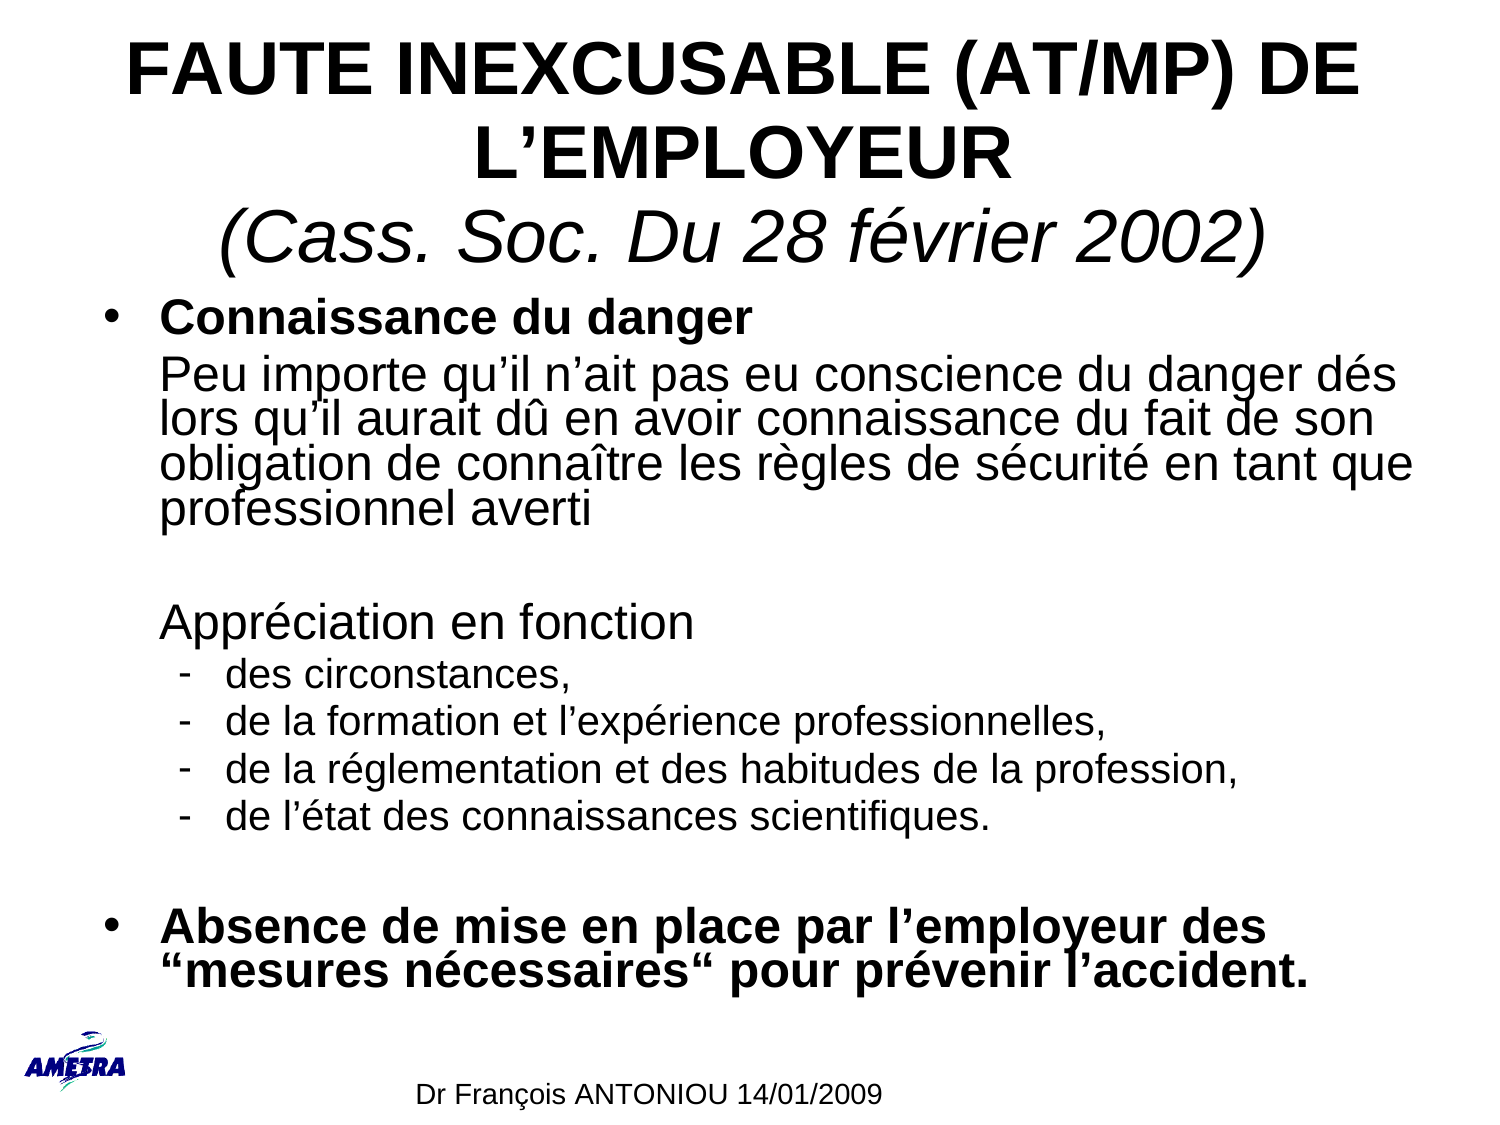

# FAUTE INEXCUSABLE (AT/MP) DE L’EMPLOYEUR (Cass. Soc. Du 28 février 2002)
Connaissance du danger
	Peu importe qu’il n’ait pas eu conscience du danger dés lors qu’il aurait dû en avoir connaissance du fait de son obligation de connaître les règles de sécurité en tant que professionnel averti
	Appréciation en fonction
des circonstances,
de la formation et l’expérience professionnelles,
de la réglementation et des habitudes de la profession,
de l’état des connaissances scientifiques.
Absence de mise en place par l’employeur des “mesures nécessaires“ pour prévenir l’accident.
Dr François ANTONIOU 14/01/2009